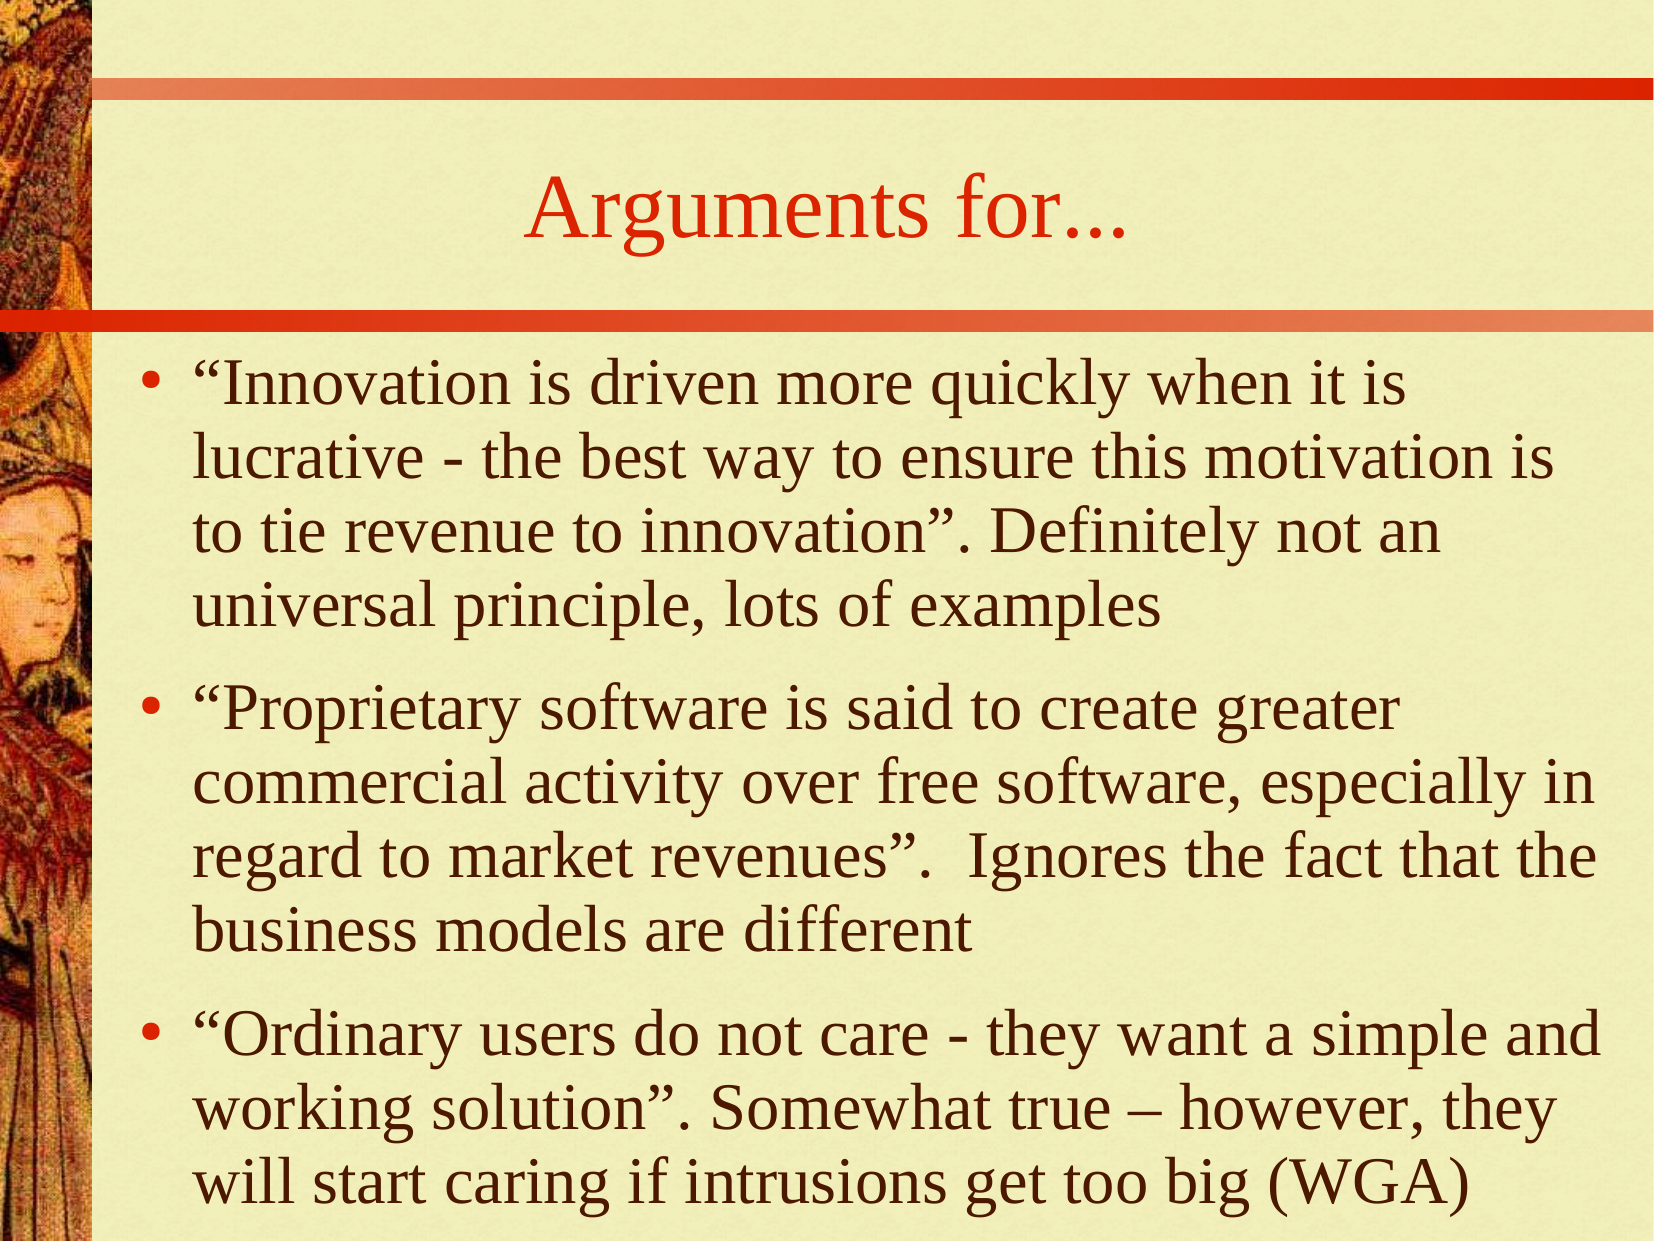

# Arguments for...
“Innovation is driven more quickly when it is lucrative - the best way to ensure this motivation is to tie revenue to innovation”. Definitely not an universal principle, lots of examples
“Proprietary software is said to create greater commercial activity over free software, especially in regard to market revenues”. Ignores the fact that the business models are different
“Ordinary users do not care - they want a simple and working solution”. Somewhat true – however, they will start caring if intrusions get too big (WGA)